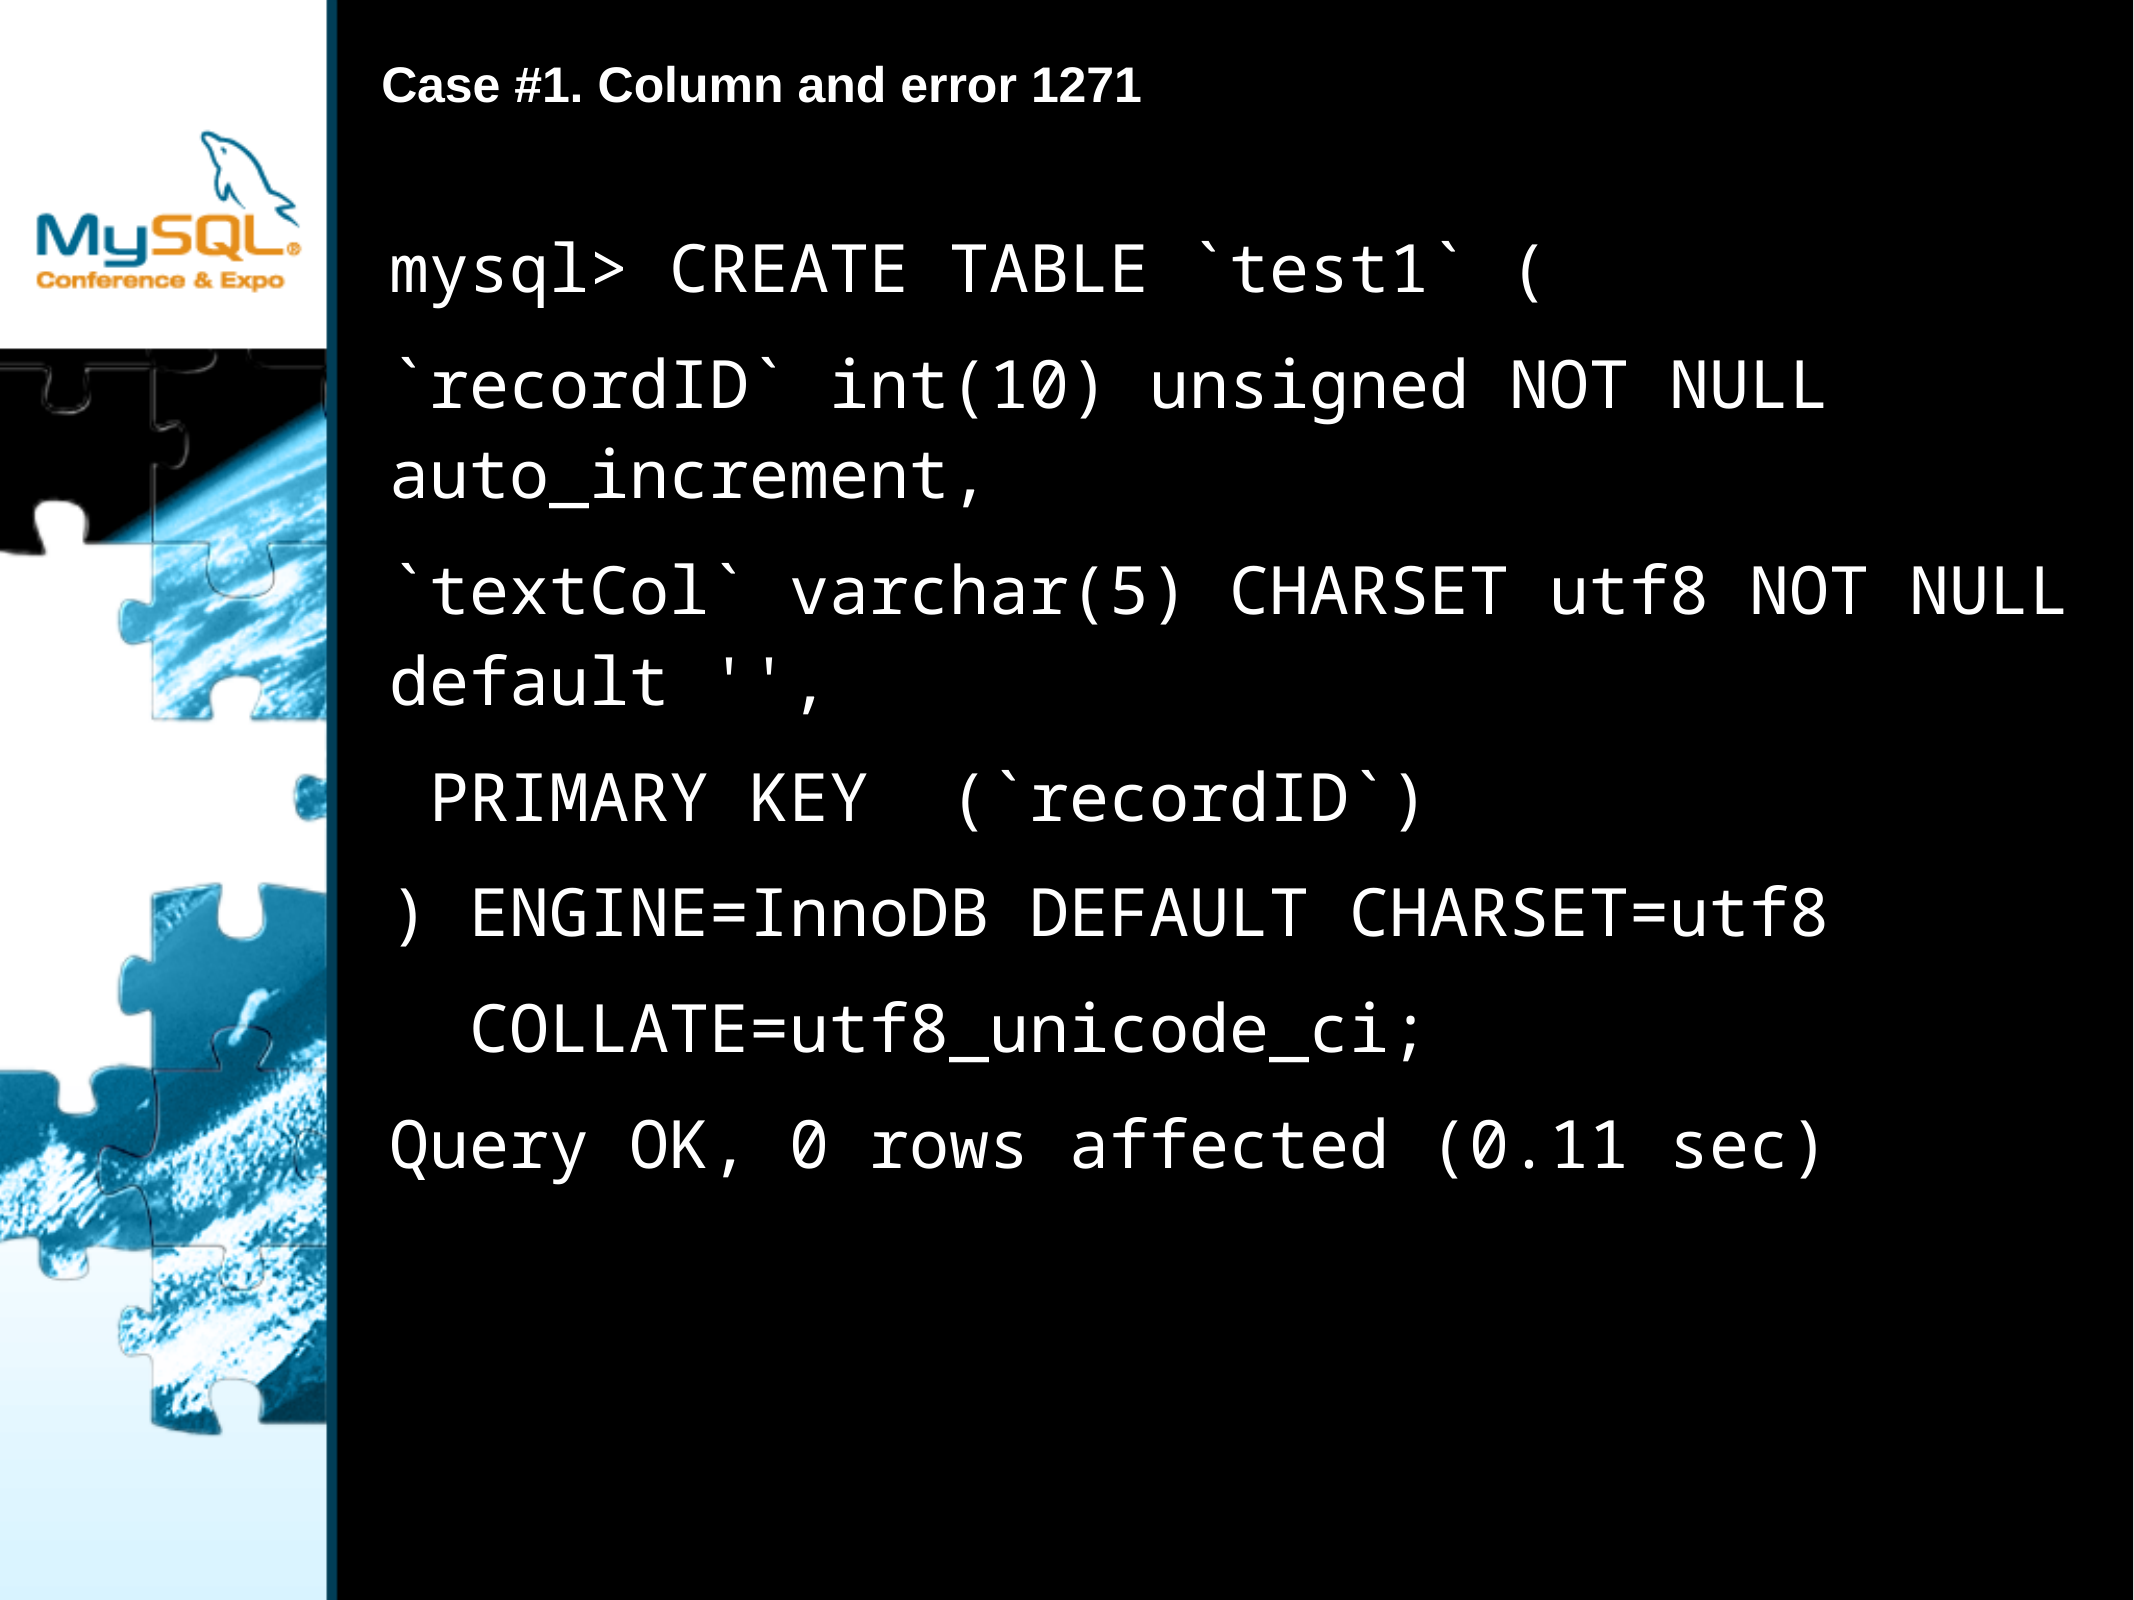

# Case #1. Column and error 1271
mysql> CREATE TABLE `test1` (
`recordID` int(10) unsigned NOT NULL auto_increment,
`textCol` varchar(5) CHARSET utf8 NOT NULL default '',
 PRIMARY KEY (`recordID`)
) ENGINE=InnoDB DEFAULT CHARSET=utf8
 COLLATE=utf8_unicode_ci;
Query OK, 0 rows affected (0.11 sec)